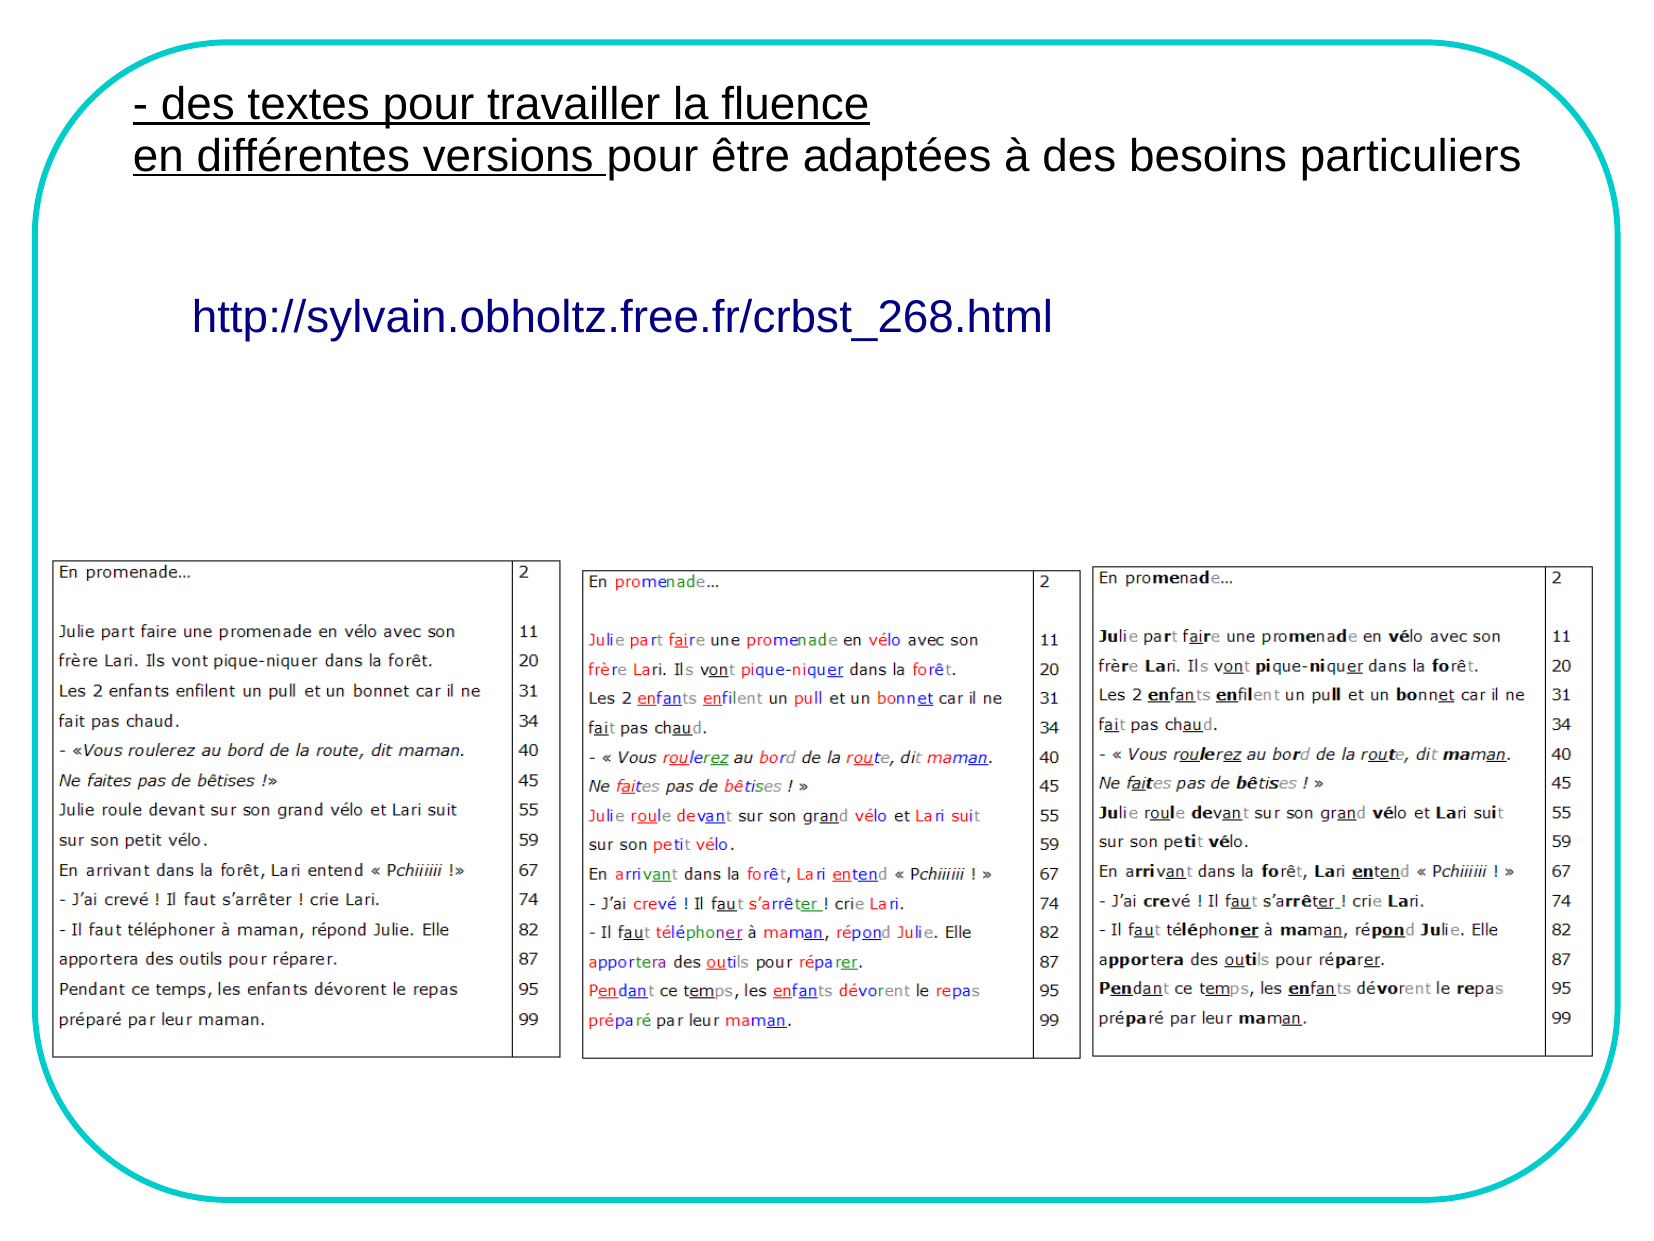

- des textes pour travailler la fluence
en différentes versions pour être adaptées à des besoins particuliers
http://sylvain.obholtz.free.fr/crbst_268.html